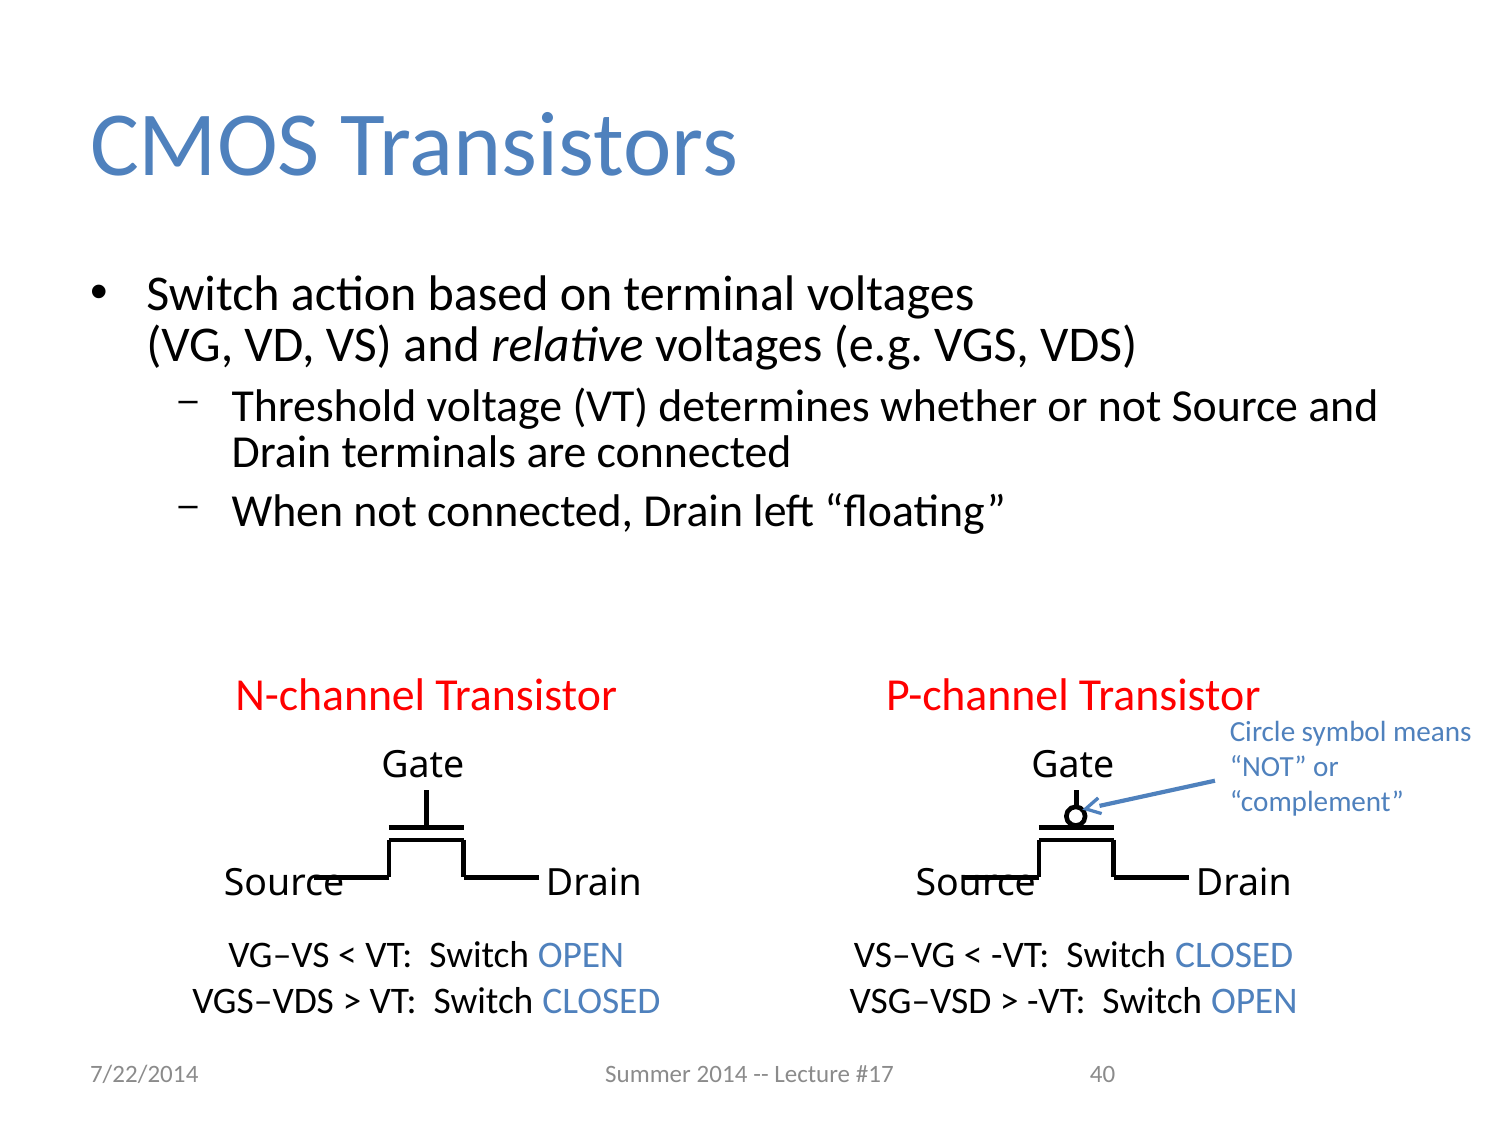

# CMOS Transistors
Switch action based on terminal voltages
(VG, VD, VS) and relative voltages (e.g. VGS, VDS)
Threshold voltage (VT) determines whether or not Source and Drain terminals are connected
When not connected, Drain left “floating”
N-channel Transistor
VG–VS < VT: Switch OPEN
VGS–VDS > VT: Switch CLOSED
P-channel Transistor
VS–VG < -VT: Switch CLOSED
VSG–VSD > -VT: Switch OPEN
Circle symbol means “NOT” or “complement”
Gate
Source
Drain
Gate
Source
Drain
7/22/2014
Summer 2014 -- Lecture #17